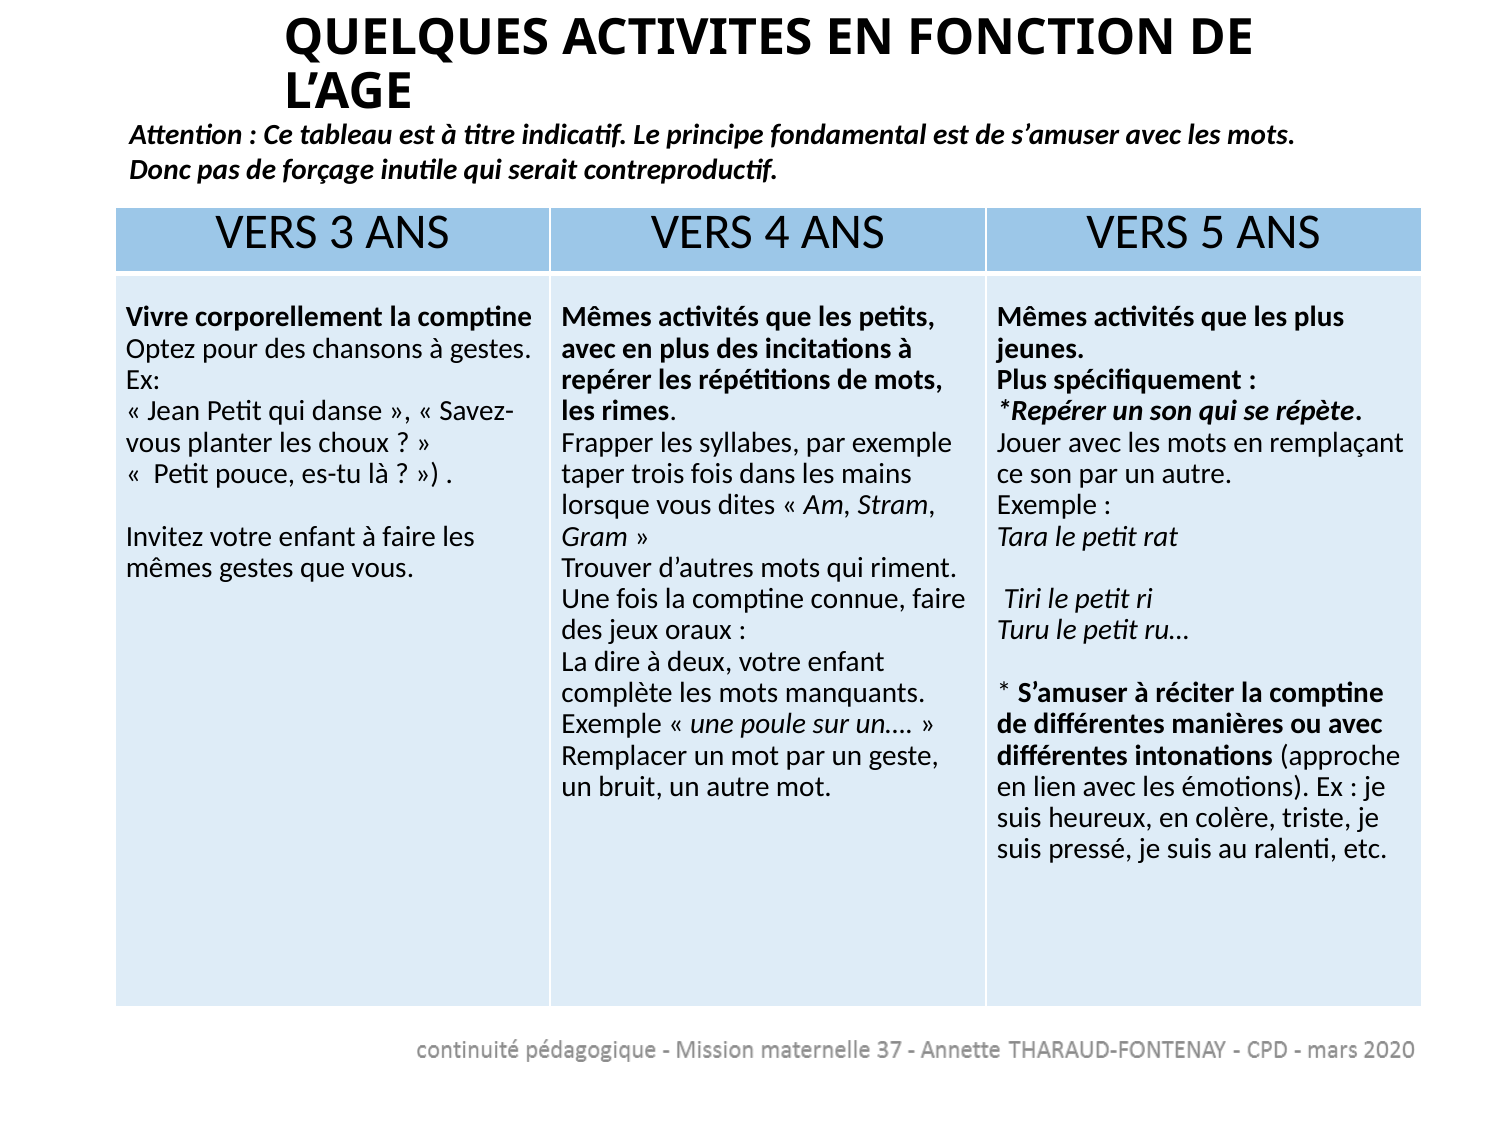

# QUELQUES ACTIVITES EN FONCTION DE L’AGE
Attention : Ce tableau est à titre indicatif. Le principe fondamental est de s’amuser avec les mots.
Donc pas de forçage inutile qui serait contreproductif.
| VERS 3 ANS | VERS 4 ANS | VERS 5 ANS |
| --- | --- | --- |
| Vivre corporellement la comptine Optez pour des chansons à gestes. Ex: « Jean Petit qui danse », « Savez-vous planter les choux ? » «  Petit pouce, es-tu là ? ») . Invitez votre enfant à faire les mêmes gestes que vous. | Mêmes activités que les petits, avec en plus des incitations à repérer les répétitions de mots, les rimes. Frapper les syllabes, par exemple taper trois fois dans les mains lorsque vous dites « Am, Stram, Gram » Trouver d’autres mots qui riment. Une fois la comptine connue, faire des jeux oraux : La dire à deux, votre enfant complète les mots manquants. Exemple « une poule sur un…. » Remplacer un mot par un geste, un bruit, un autre mot. | Mêmes activités que les plus jeunes. Plus spécifiquement : \*Repérer un son qui se répète. Jouer avec les mots en remplaçant ce son par un autre. Exemple : Tara le petit rat Tiri le petit ri Turu le petit ru… \* S’amuser à réciter la comptine de différentes manières ou avec différentes intonations (approche en lien avec les émotions). Ex : je suis heureux, en colère, triste, je suis pressé, je suis au ralenti, etc. |